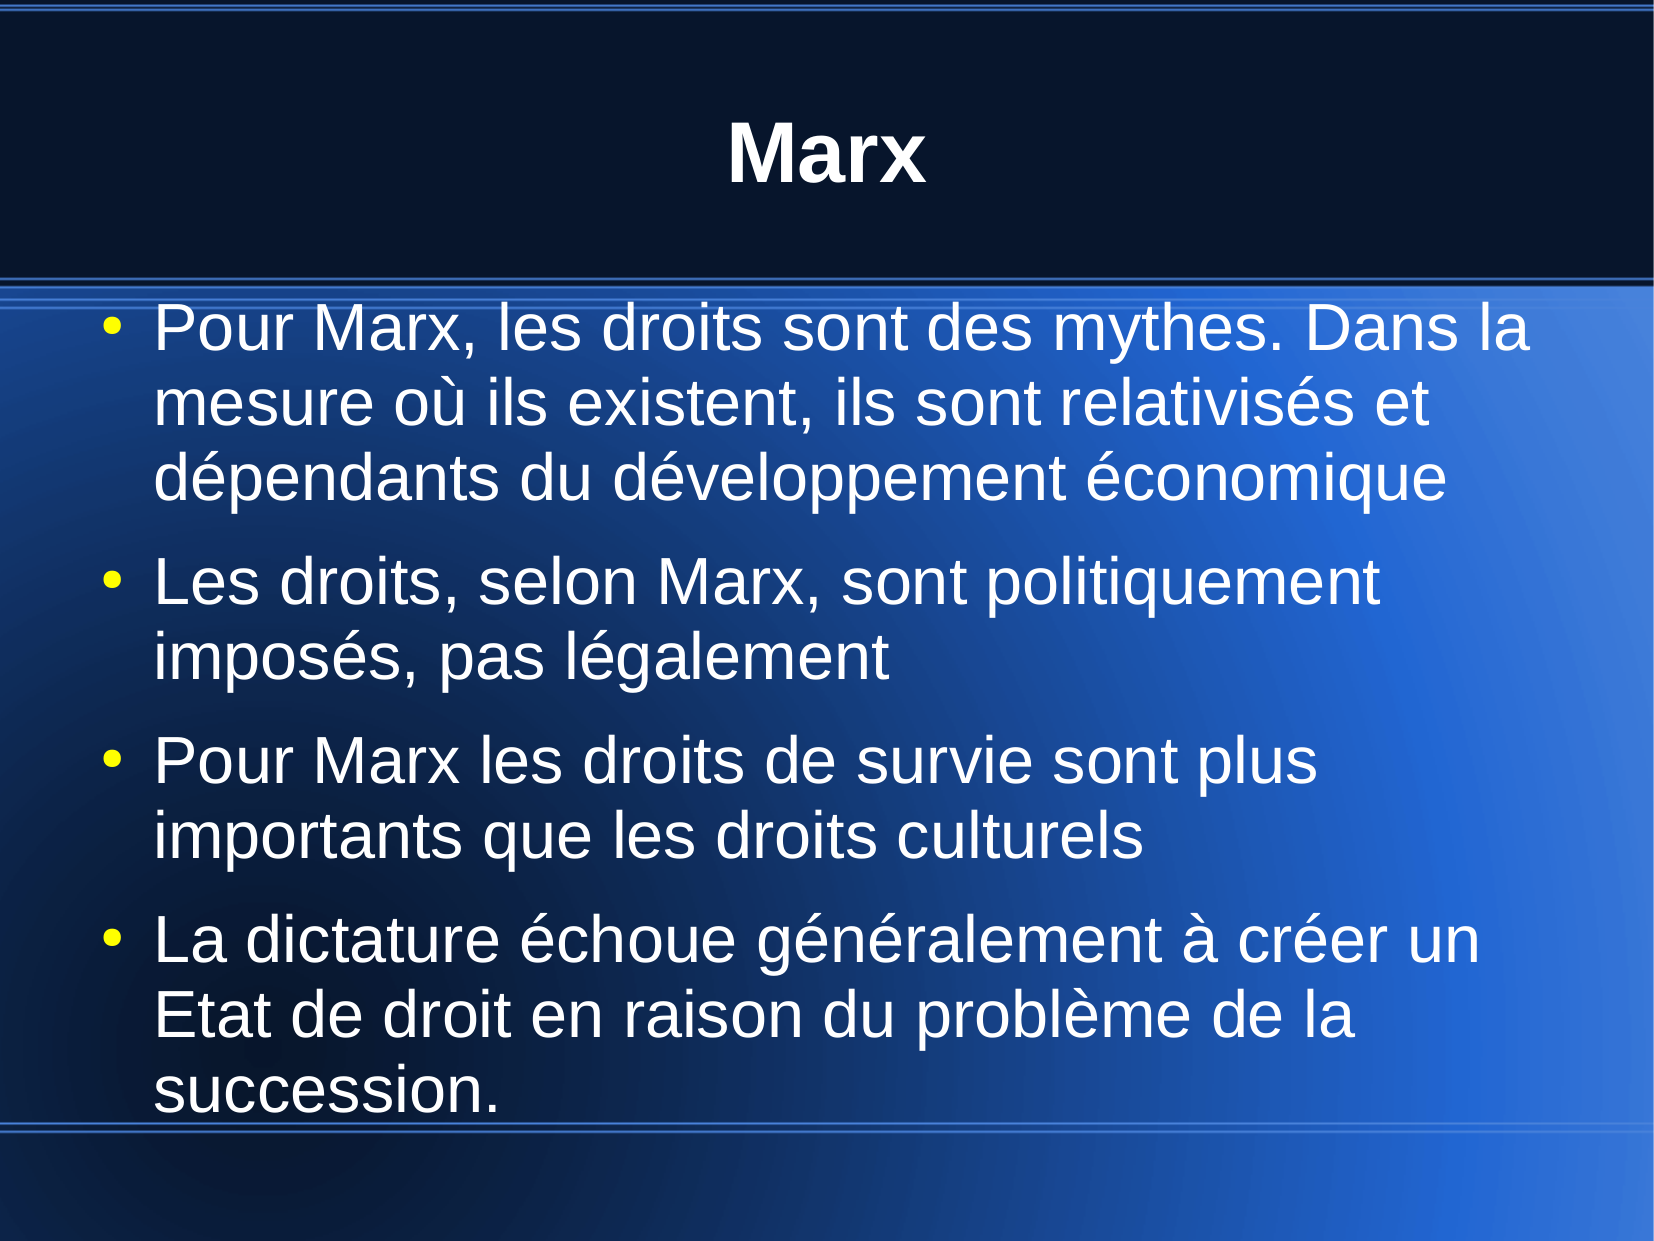

# Marx
Pour Marx, les droits sont des mythes. Dans la mesure où ils existent, ils sont relativisés et dépendants du développement économique
Les droits, selon Marx, sont politiquement imposés, pas légalement
Pour Marx les droits de survie sont plus importants que les droits culturels
La dictature échoue généralement à créer un Etat de droit en raison du problème de la succession.